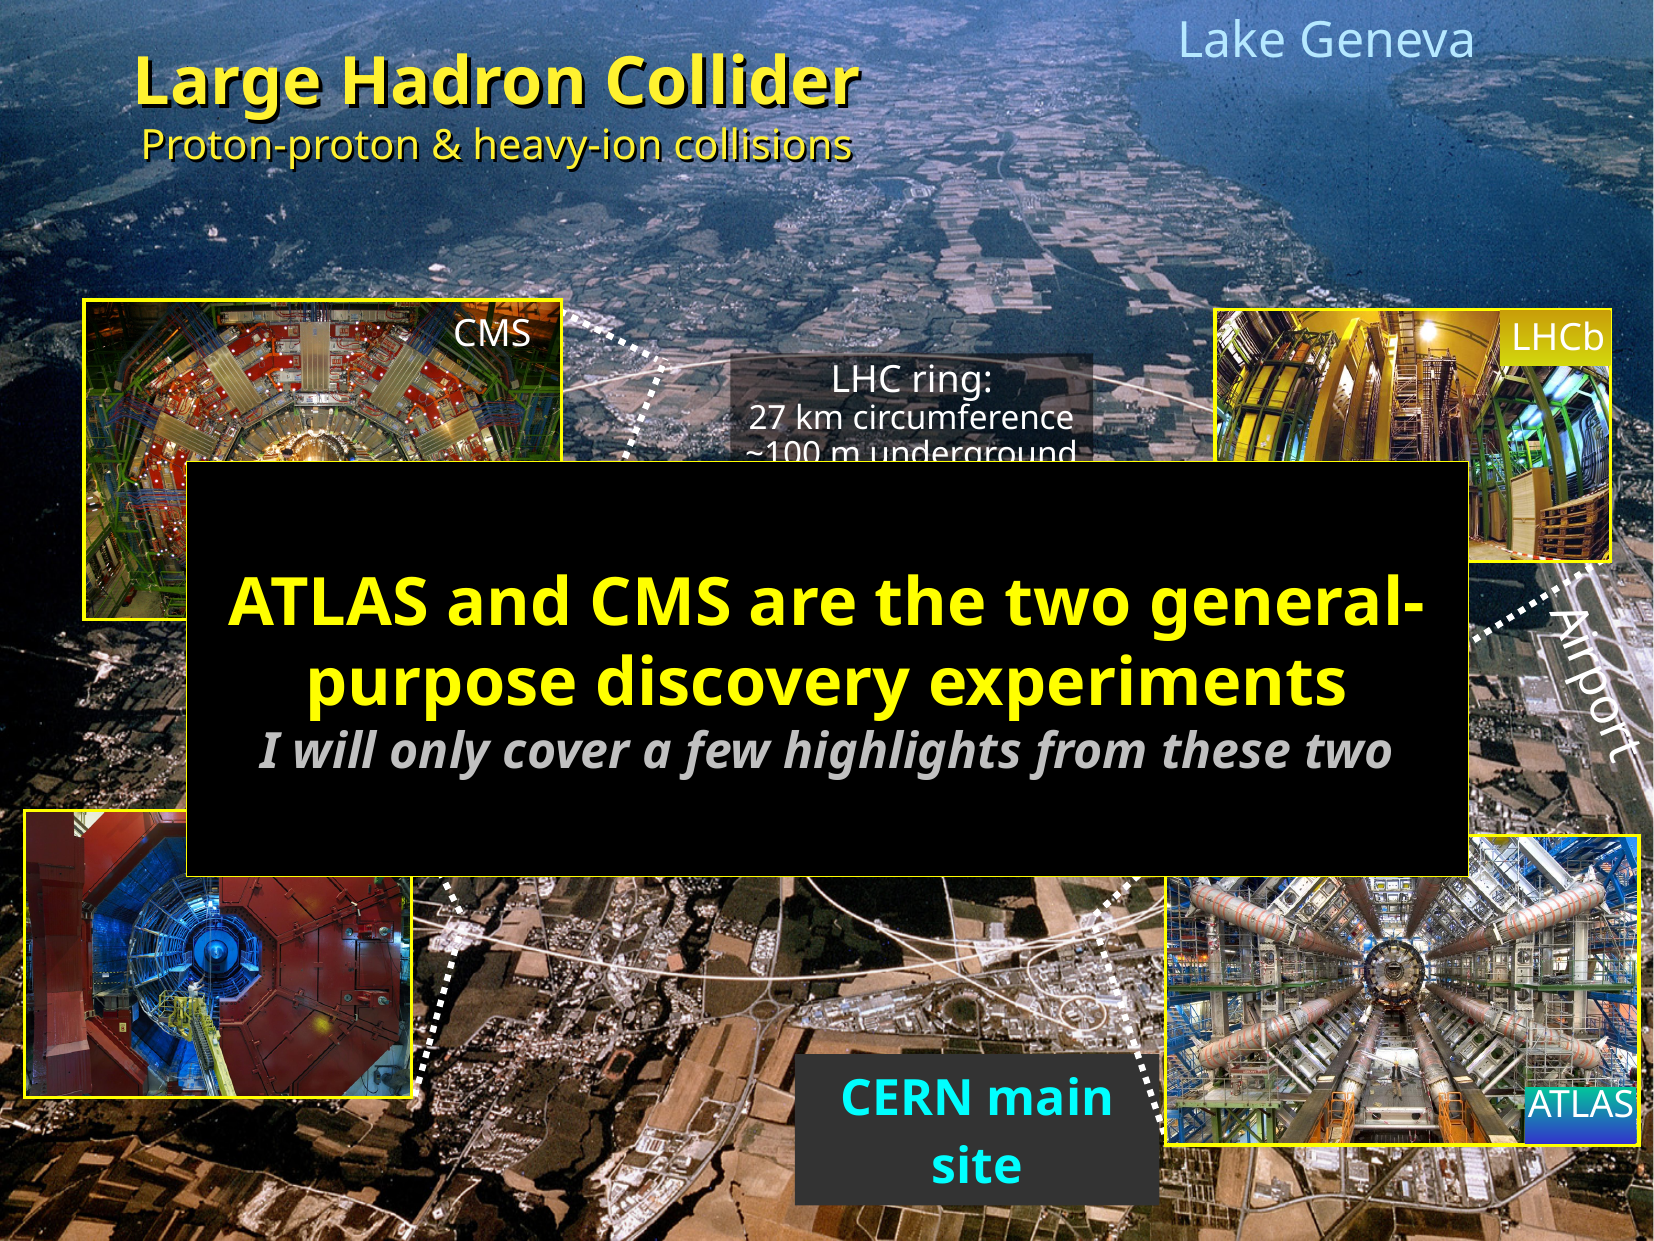

Lake Geneva
Large Hadron Collider
Proton-proton & heavy-ion collisions
CMS
LHCb
LHC ring:
27 km circumference
~100 m underground
ATLAS and CMS are the two general-purpose discovery experiments
I will only cover a few highlights from these two
Airport
ALICE
ATLAS
CERN main site